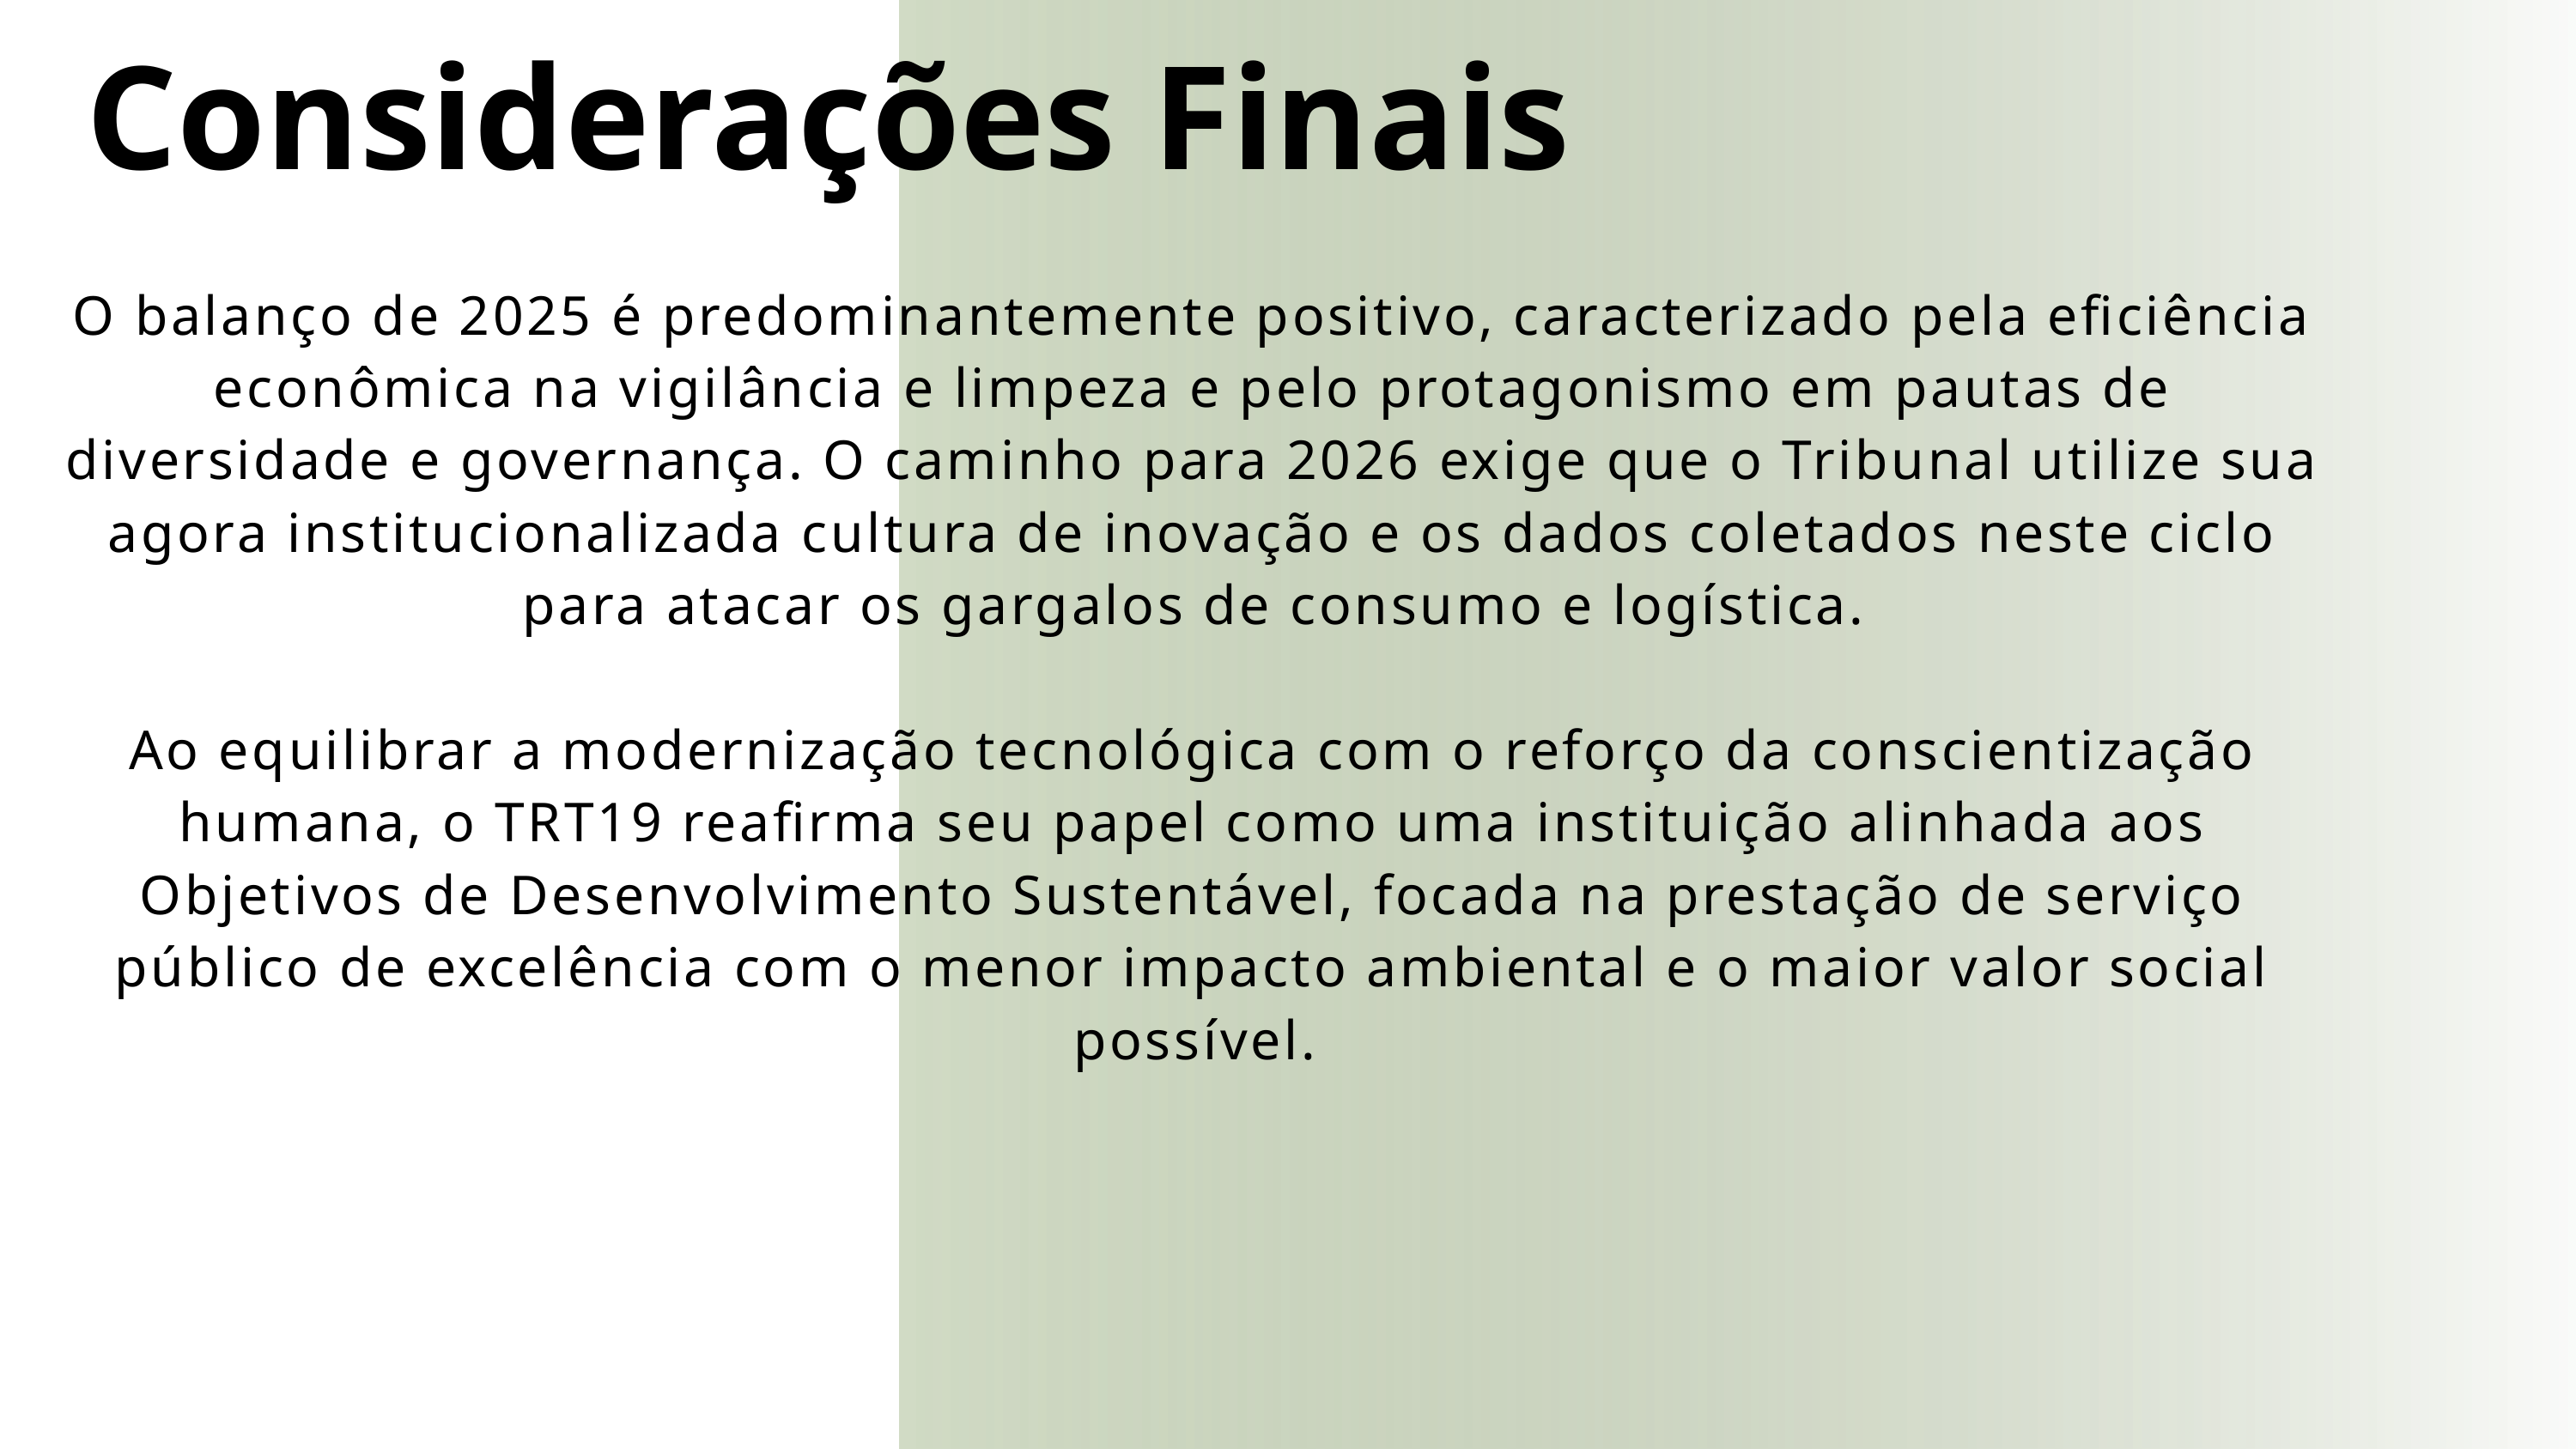

Considerações Finais
O balanço de 2025 é predominantemente positivo, caracterizado pela eficiência econômica na vigilância e limpeza e pelo protagonismo em pautas de diversidade e governança. O caminho para 2026 exige que o Tribunal utilize sua agora institucionalizada cultura de inovação e os dados coletados neste ciclo para atacar os gargalos de consumo e logística.
Ao equilibrar a modernização tecnológica com o reforço da conscientização humana, o TRT19 reafirma seu papel como uma instituição alinhada aos Objetivos de Desenvolvimento Sustentável, focada na prestação de serviço público de excelência com o menor impacto ambiental e o maior valor social possível.